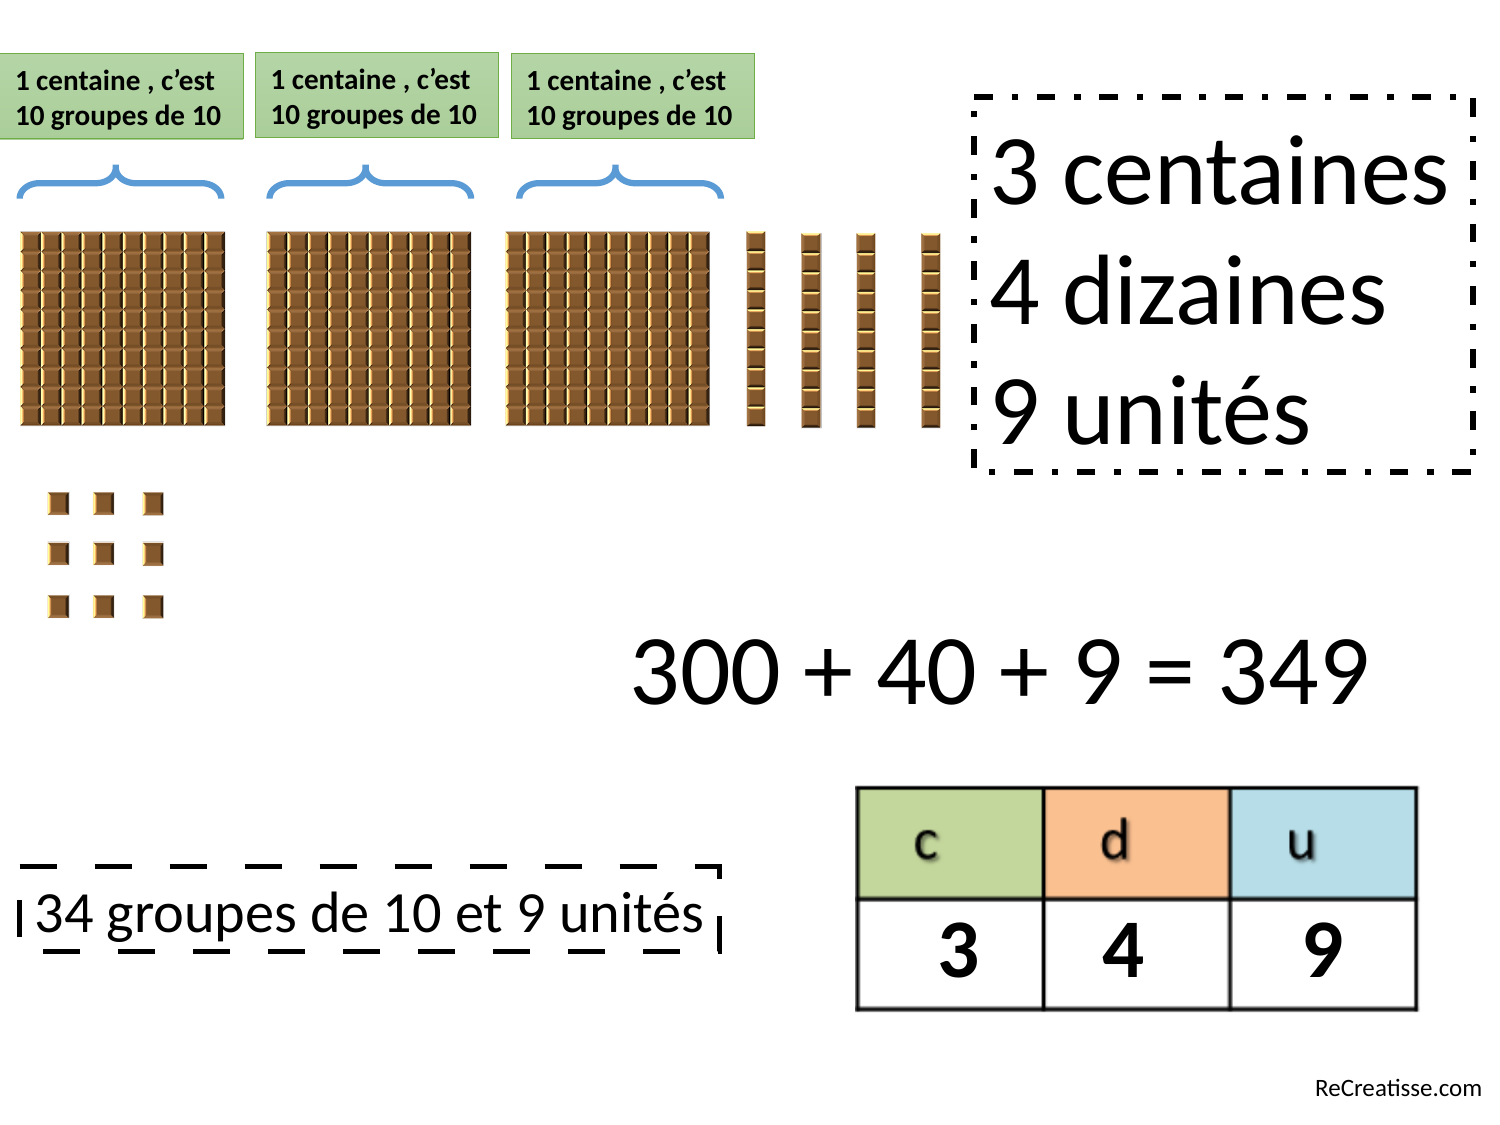

1 centaine , c’est
10 groupes de 10
1 centaine , c’est
10 groupes de 10
1 centaine , c’est
10 groupes de 10
3 centaines
4 dizaines
9 unités
300 + 40 + 9 = 349
34 groupes de 10 et 9 unités
3
4
9
ReCreatisse.com